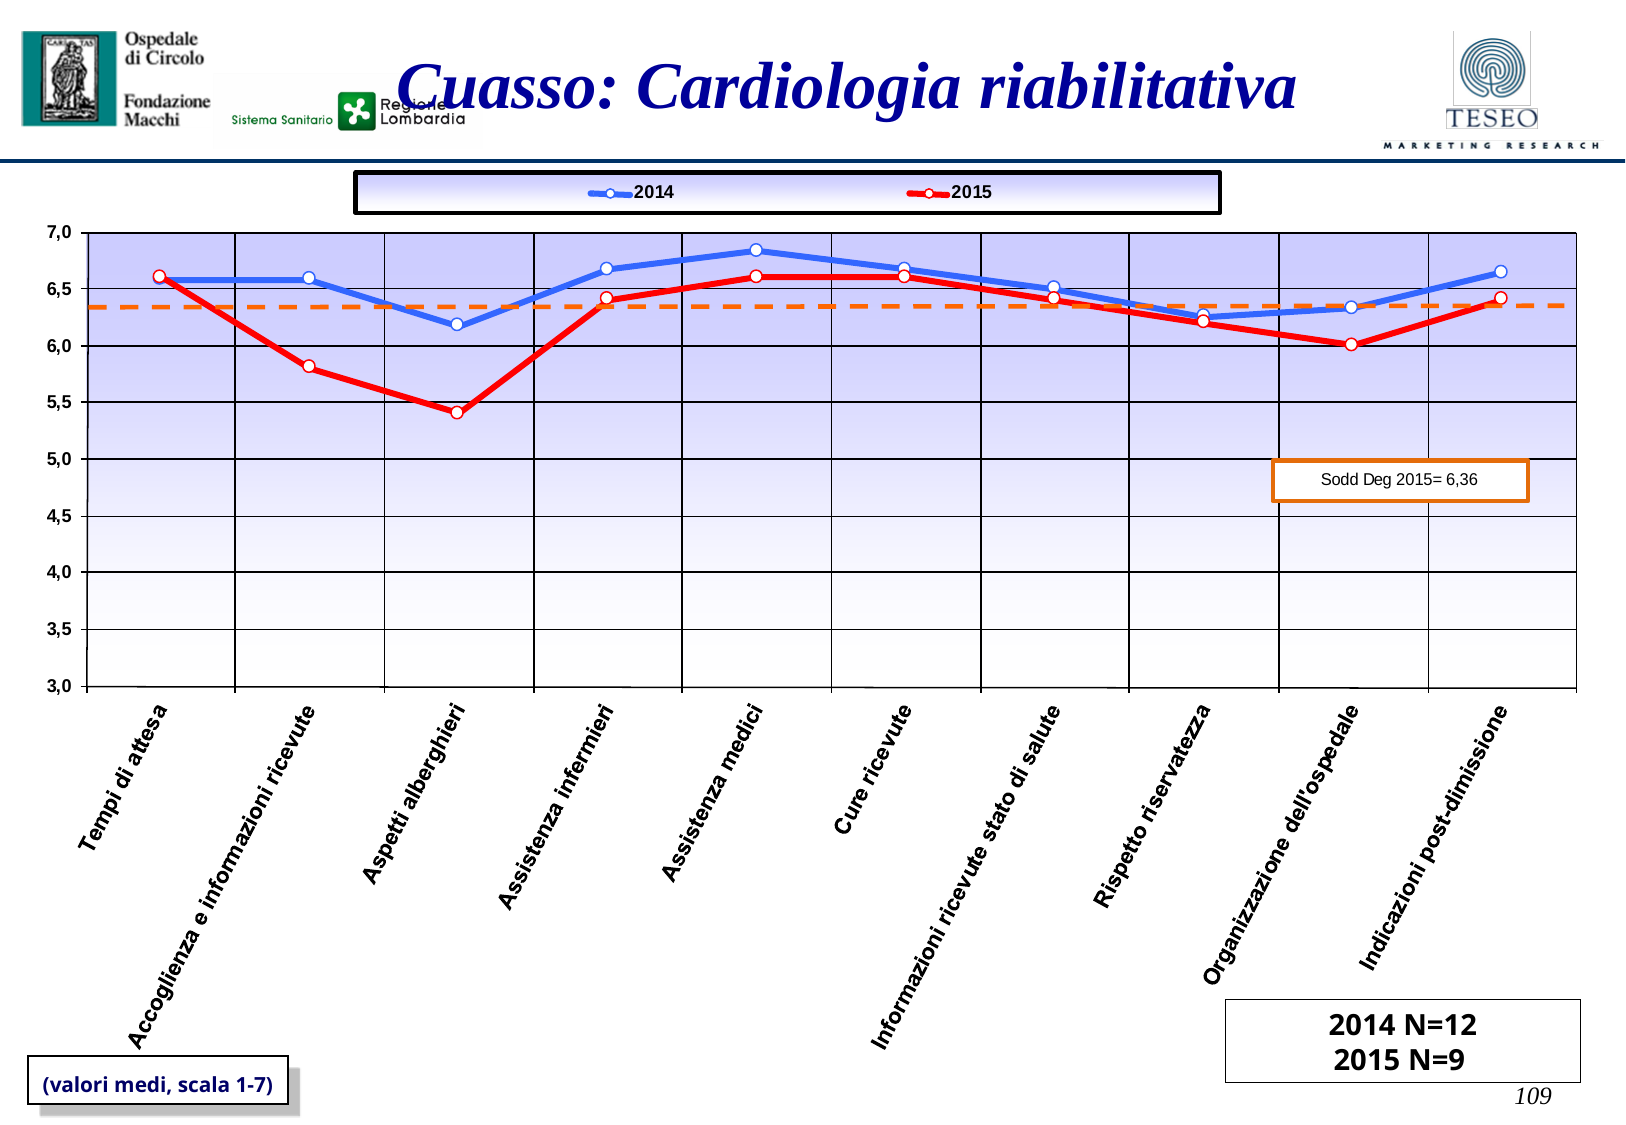

Cuasso: Cardiologia riabilitativa
2014 N=12
2015 N=9
(valori medi, scala 1-7)